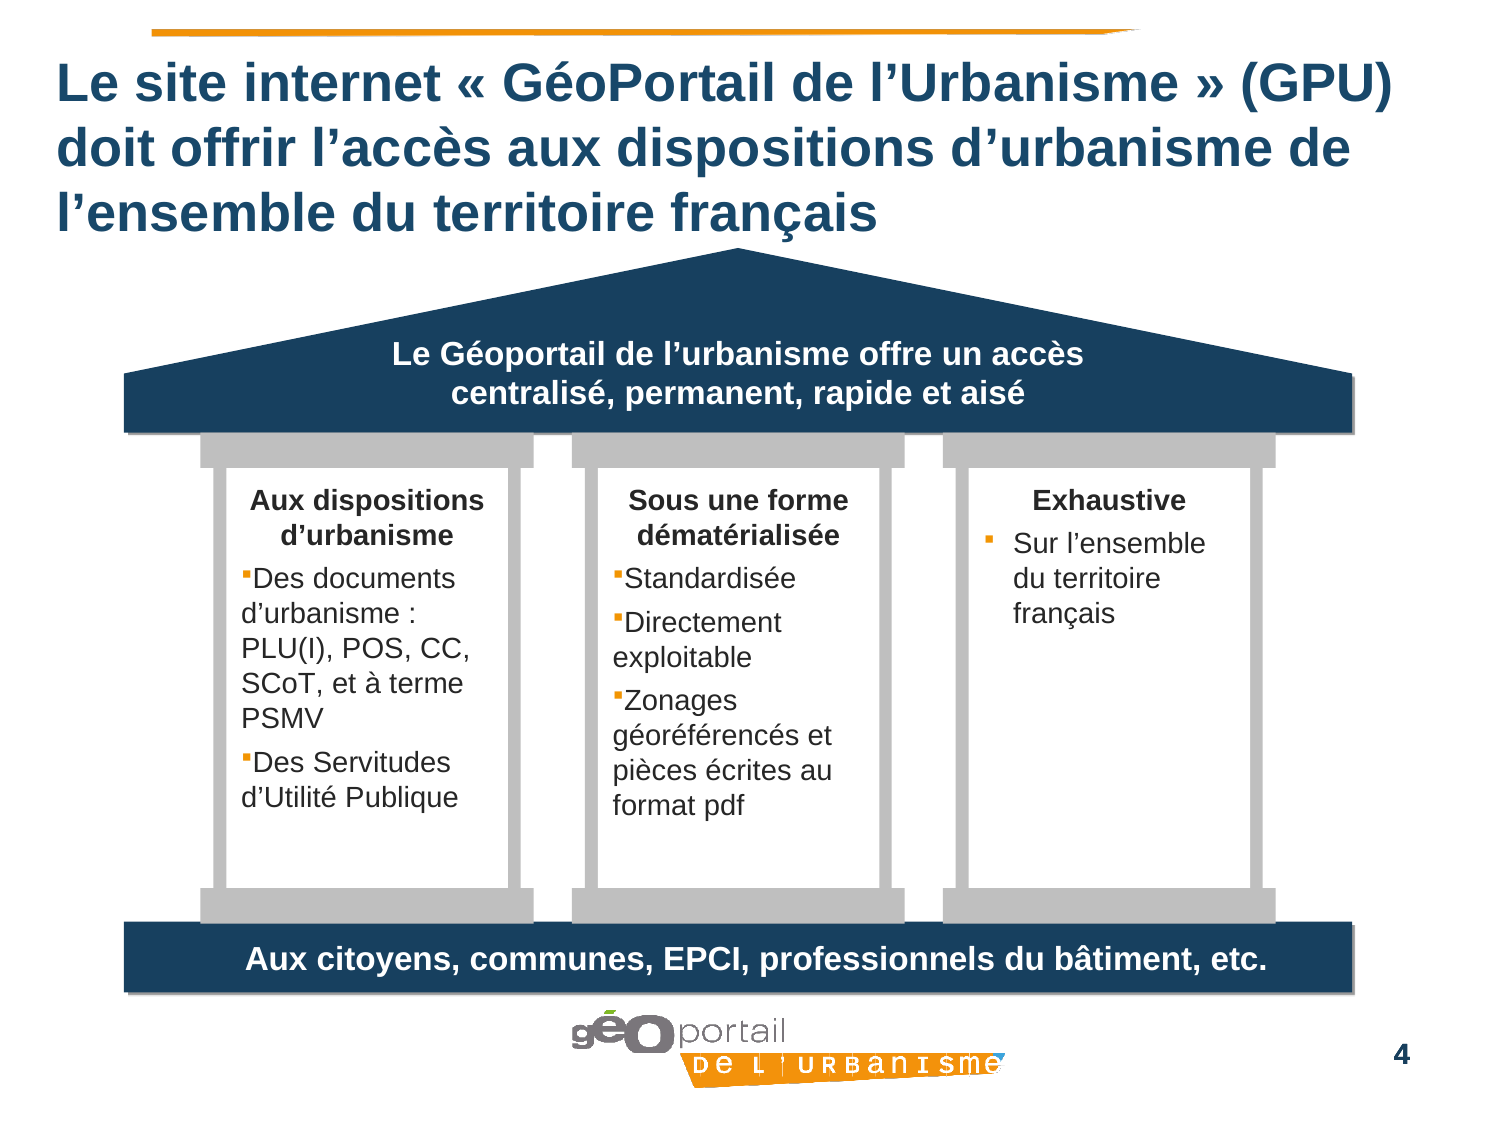

Le Géoportail de l’urbanisme offre un accès
centralisé, permanent, rapide et aisé
# Le site internet « GéoPortail de l’Urbanisme » (GPU) doit offrir l’accès aux dispositions d’urbanisme de l’ensemble du territoire français
Aux dispositions d’urbanisme
Des documents d’urbanisme : PLU(I), POS, CC, SCoT, et à terme PSMV
Des Servitudes d’Utilité Publique
Sous une forme dématérialisée
Standardisée
Directement exploitable
Zonages géoréférencés et pièces écrites au format pdf
Exhaustive
Sur l’ensemble du territoire français
Aux citoyens, communes, EPCI, professionnels du bâtiment, etc.